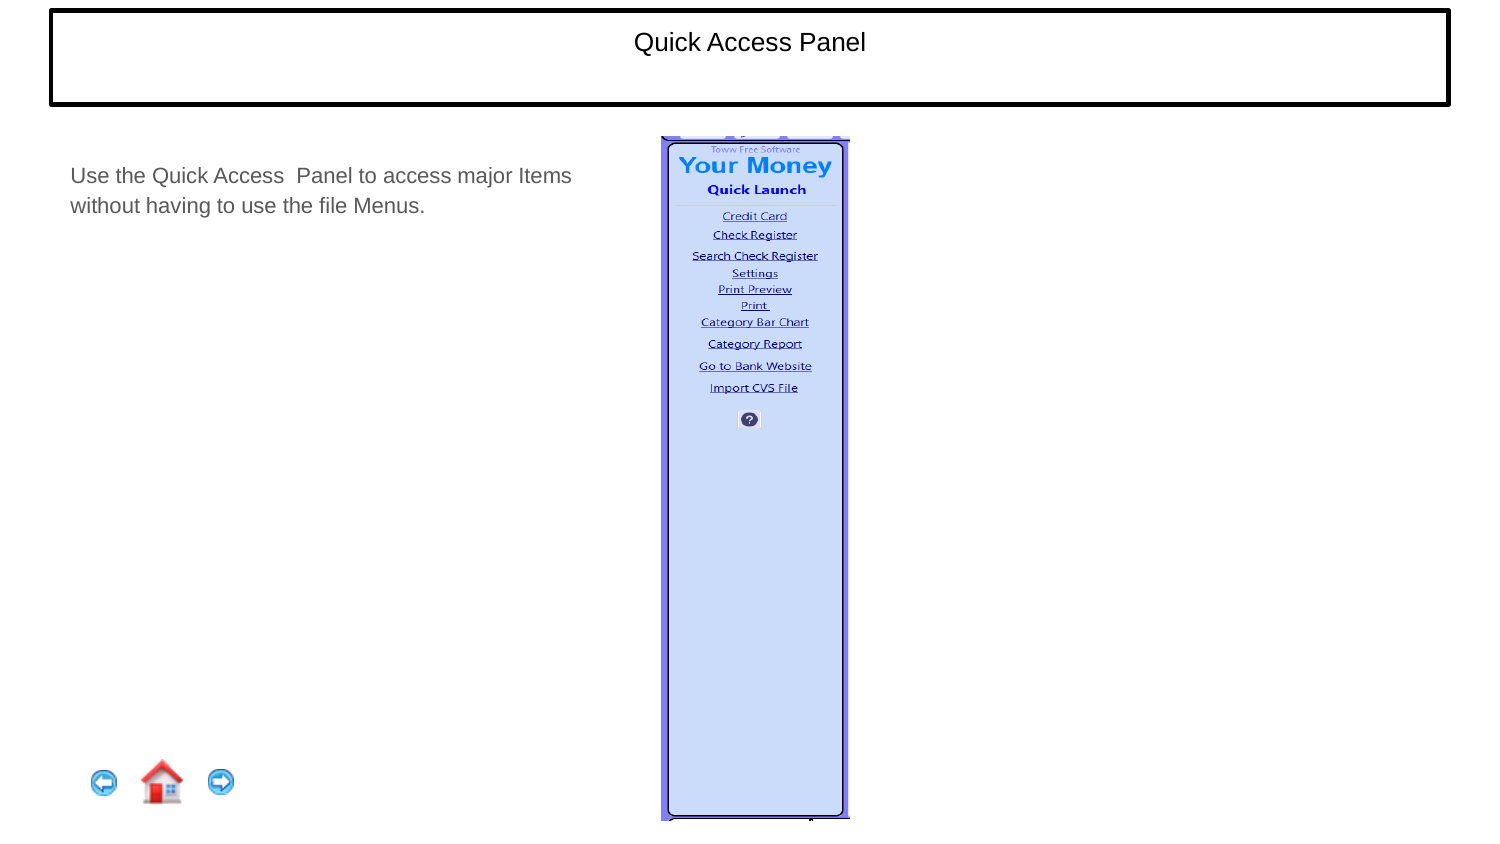

# Quick Access Panel
Use the Quick Access Panel to access major Items without having to use the file Menus.